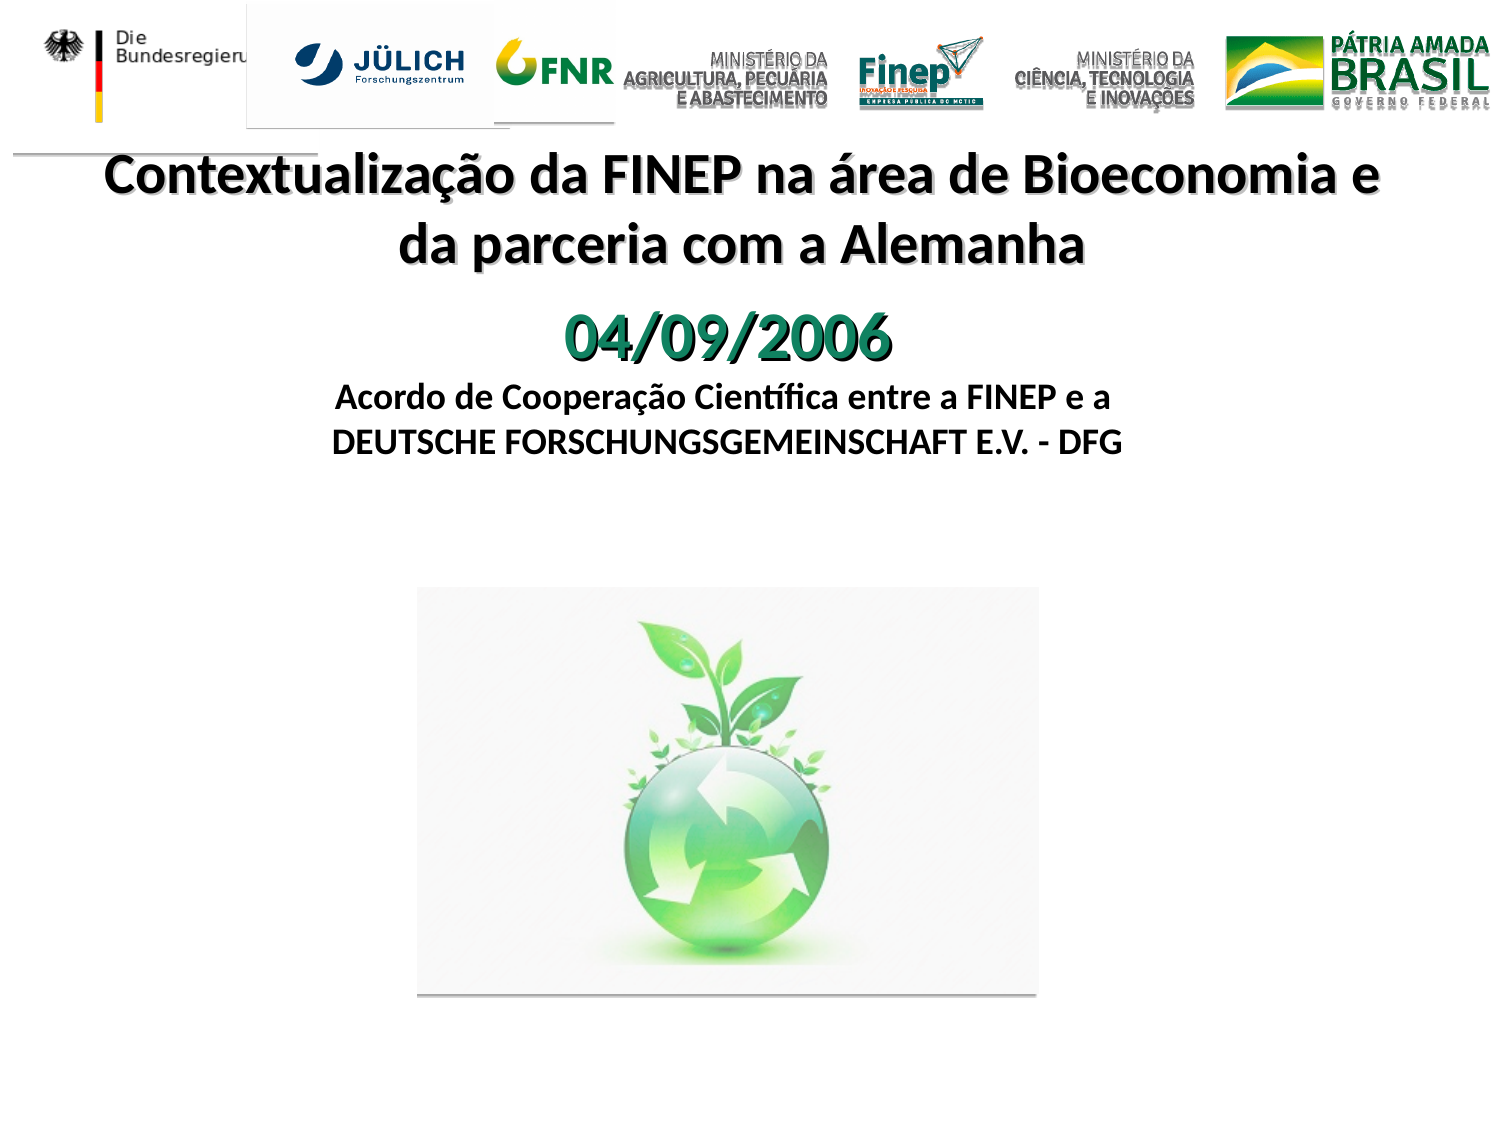

Contextualização da FINEP na área de Bioeconomia e da parceria com a Alemanha
04/09/2006
Acordo de Cooperação Científica entre a FINEP e a DEUTSCHE FORSCHUNGSGEMEINSCHAFT E.V. - DFG